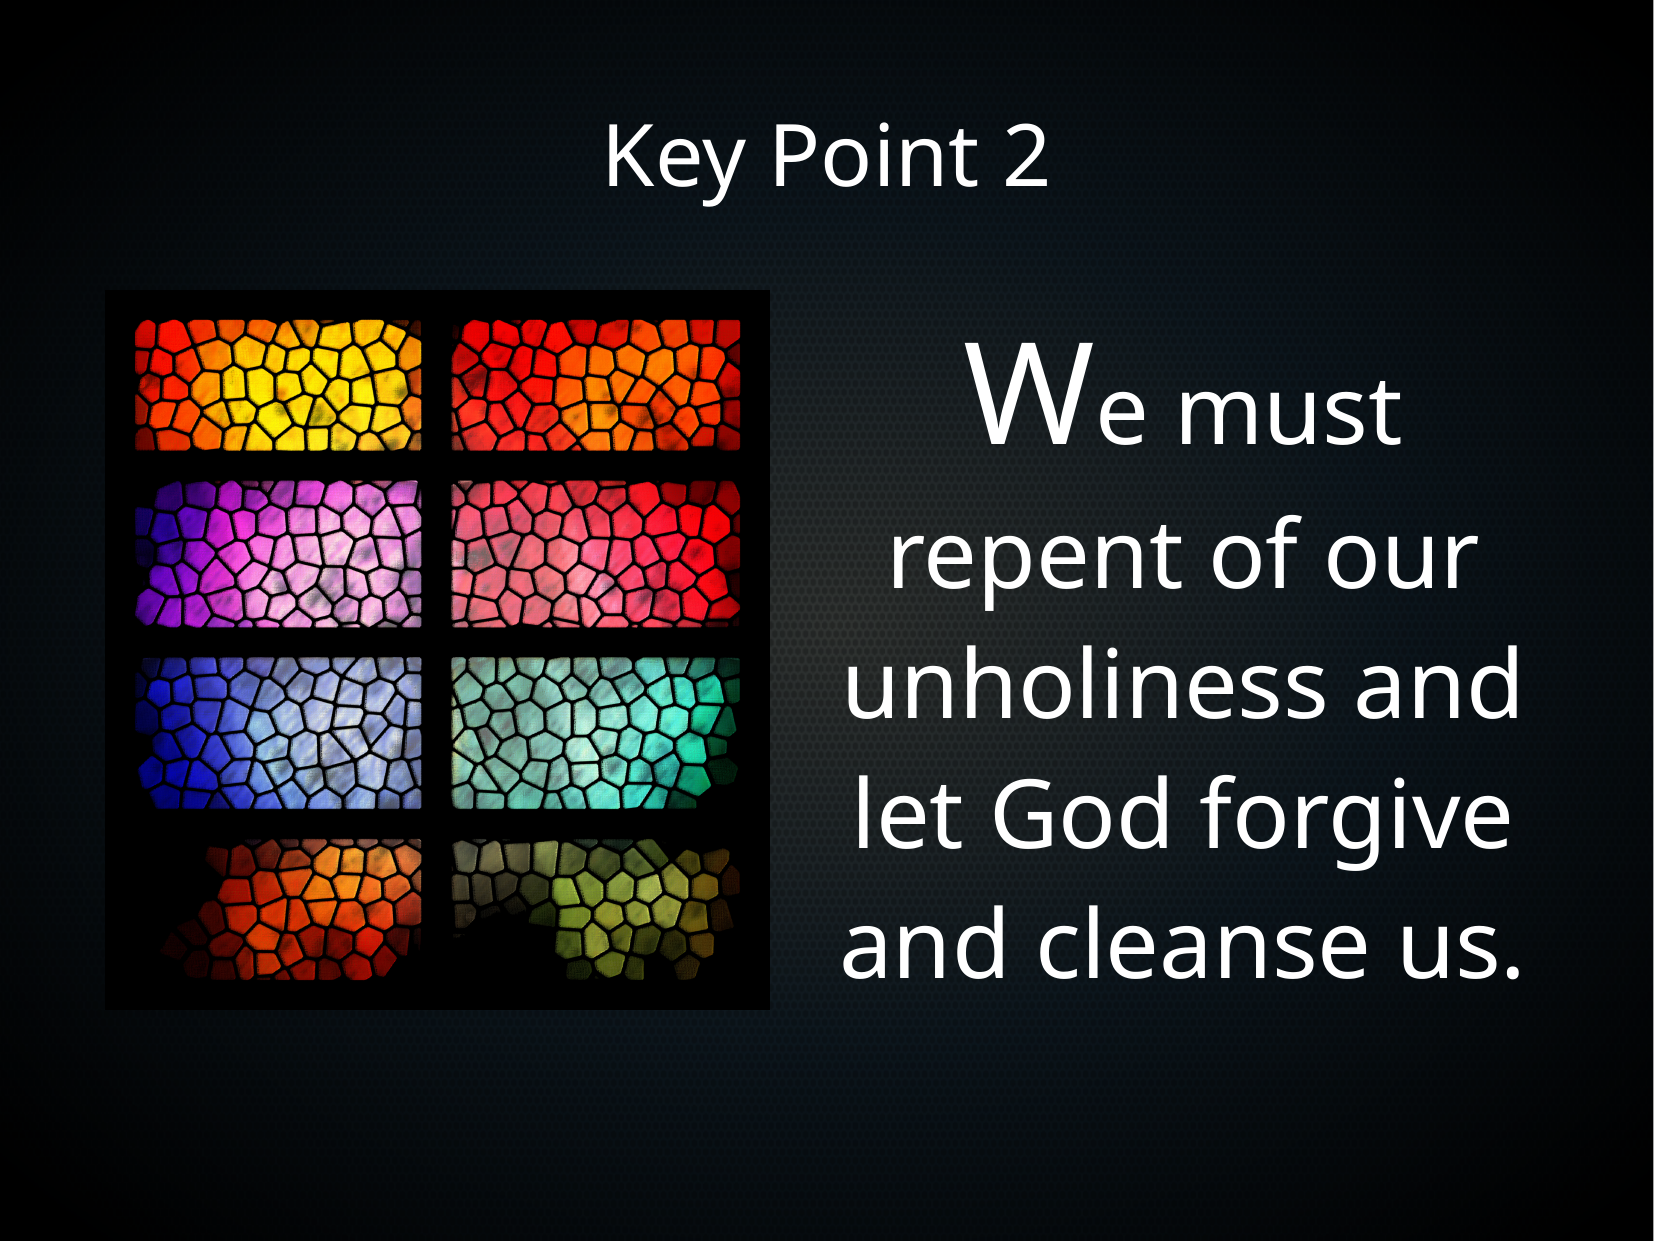

# Key Point 2
We must repent of our unholiness and let God forgive and cleanse us.